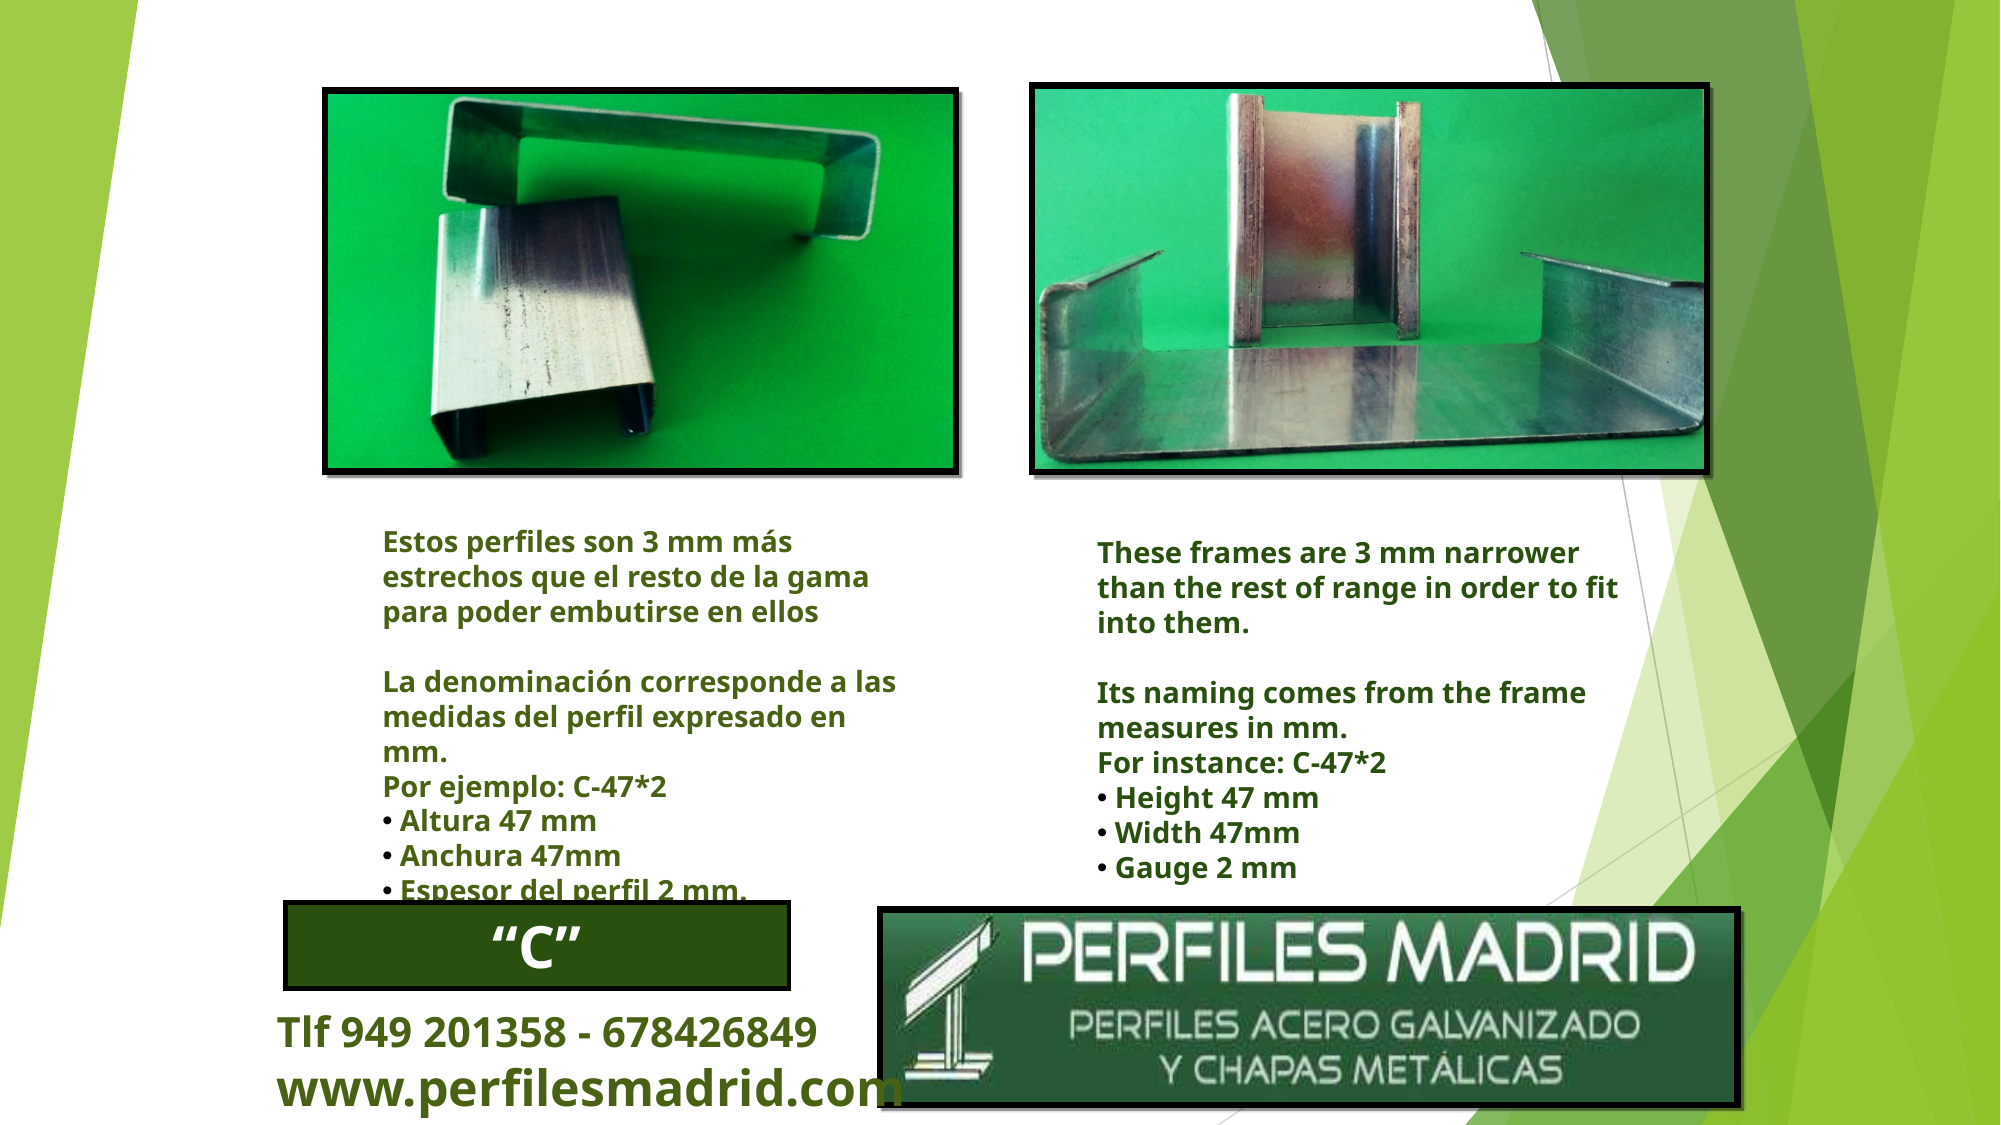

Estos perfiles son 3 mm más estrechos que el resto de la gama para poder embutirse en ellos
La denominación corresponde a las medidas del perfil expresado en mm.
Por ejemplo: C-47*2
 Altura 47 mm
 Anchura 47mm
 Espesor del perfil 2 mm.
These frames are 3 mm narrower than the rest of range in order to fit into them.
Its naming comes from the frame measures in mm.
For instance: C-47*2
 Height 47 mm
 Width 47mm
 Gauge 2 mm
“C”
Tlf 949 201358 - 678426849
www.perfilesmadrid.com